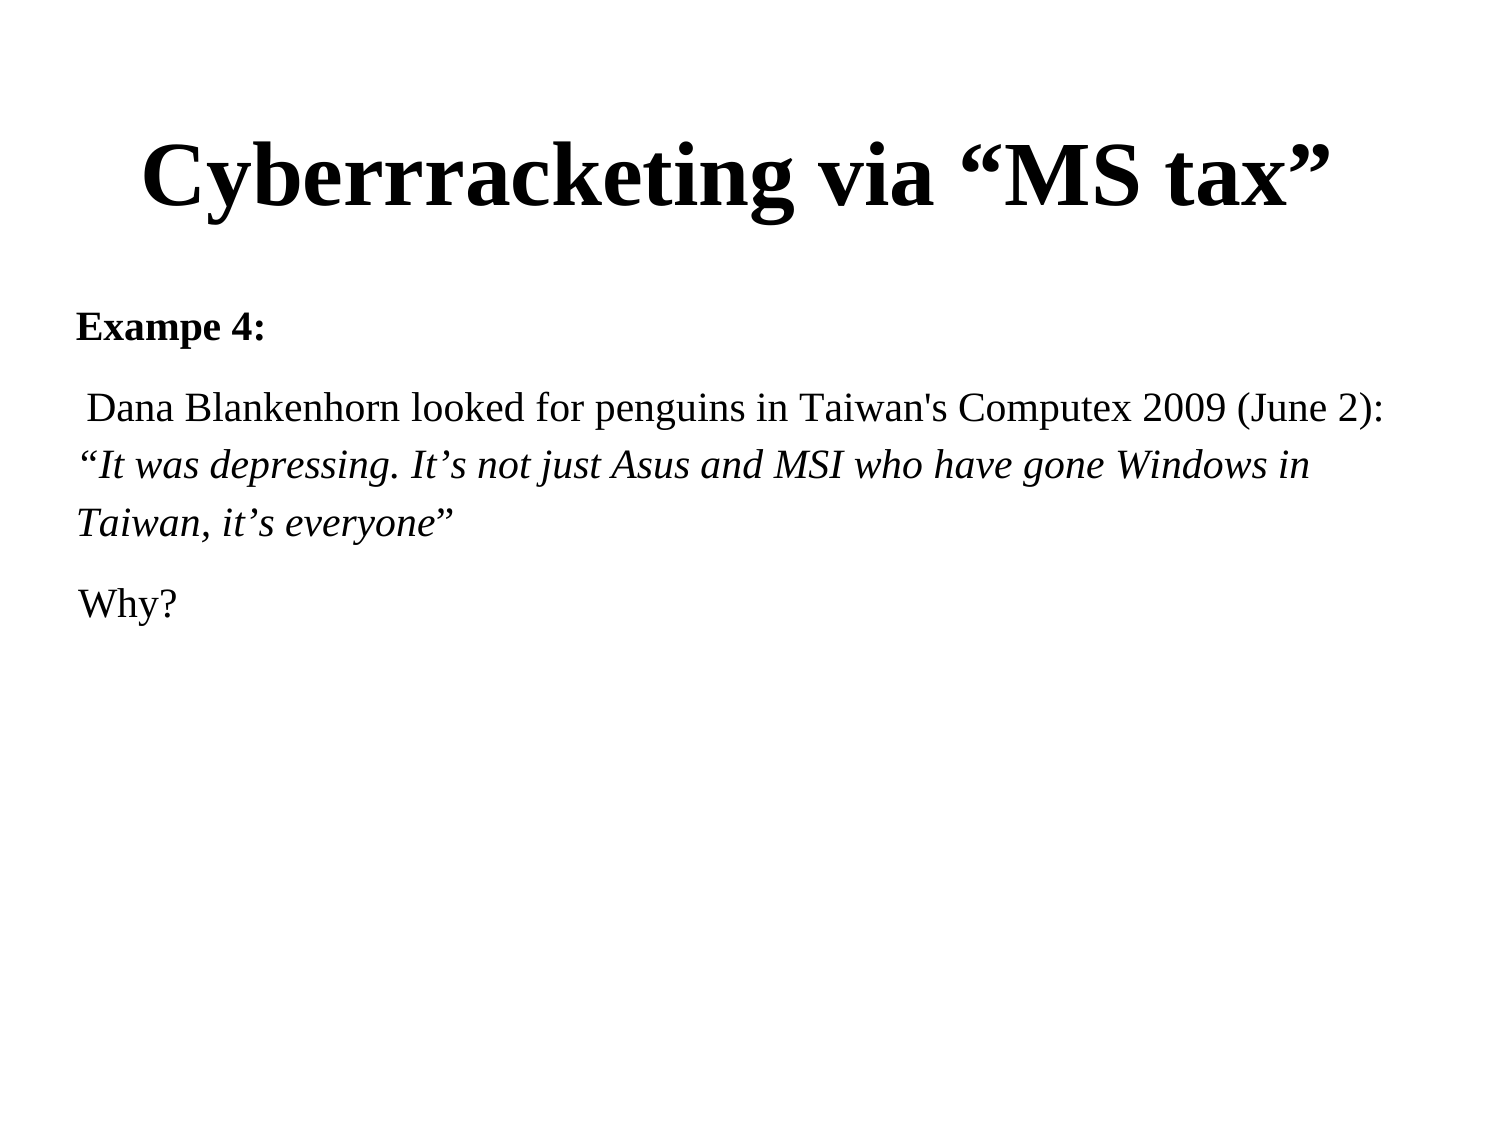

# Cyberrracketing via “MS tax”
Exampe 4:
 Dana Blankenhorn looked for penguins in Taiwan's Computex 2009 (June 2):
“It was depressing. It’s not just Asus and MSI who have gone Windows in Taiwan, it’s everyone”
Why?